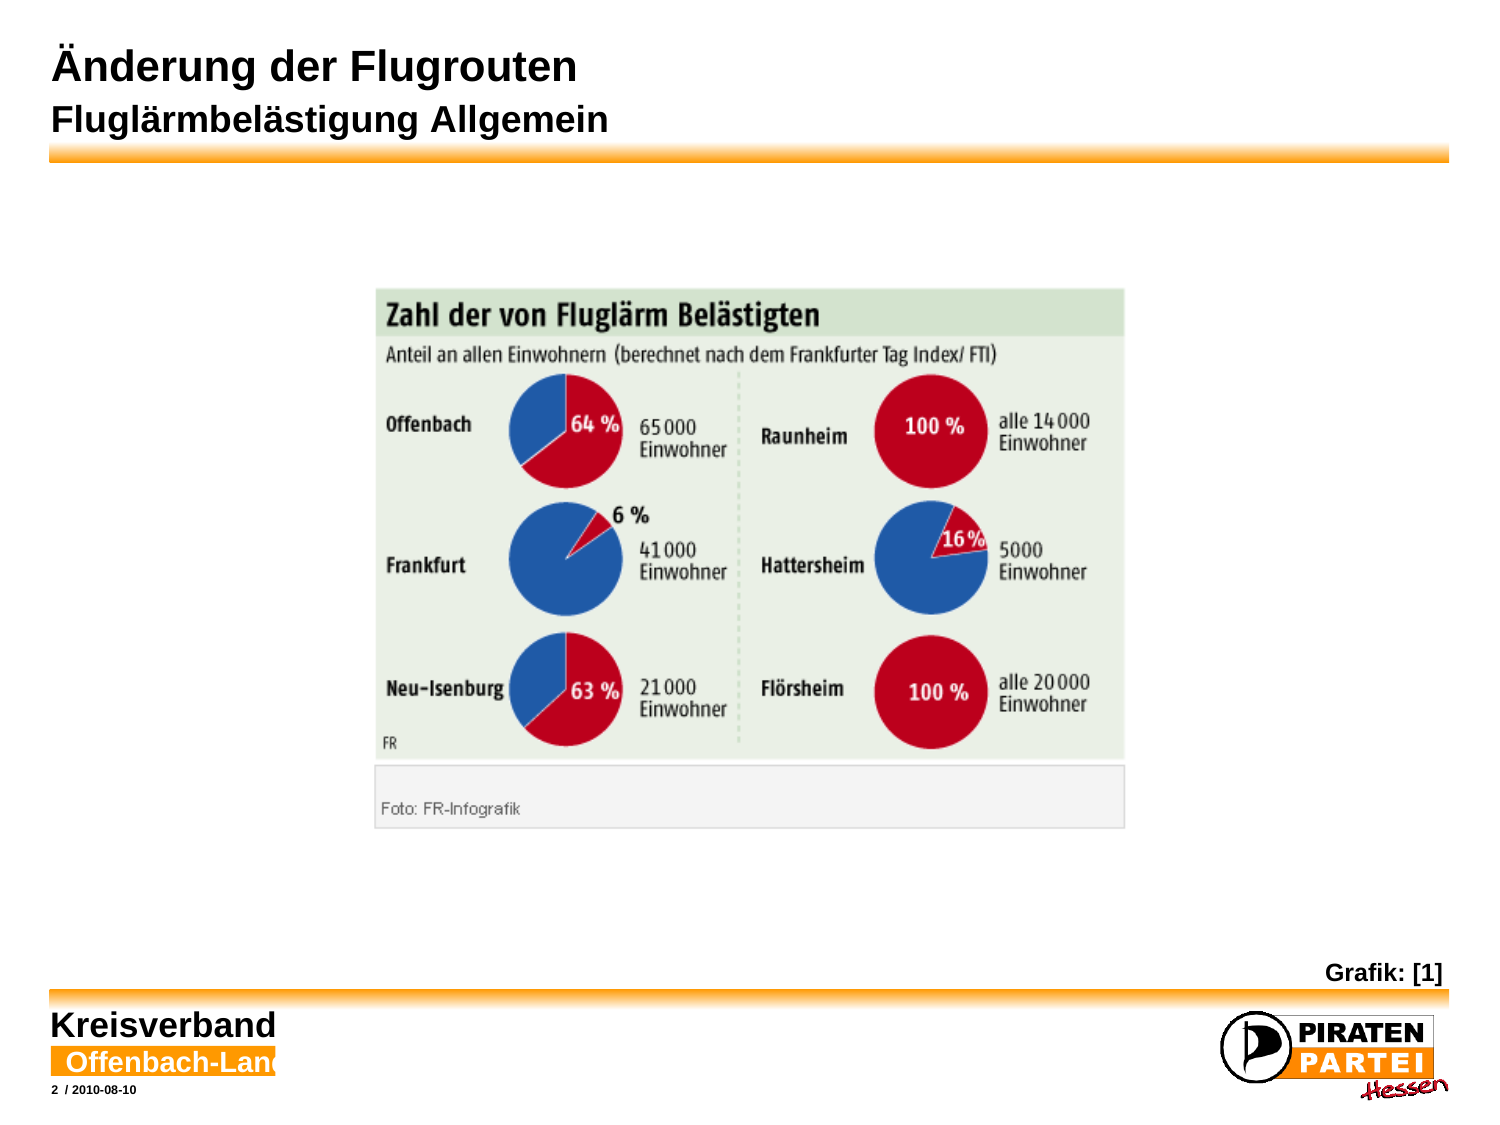

# Änderung der Flugrouten Fluglärmbelästigung Allgemein
Grafik: [1]